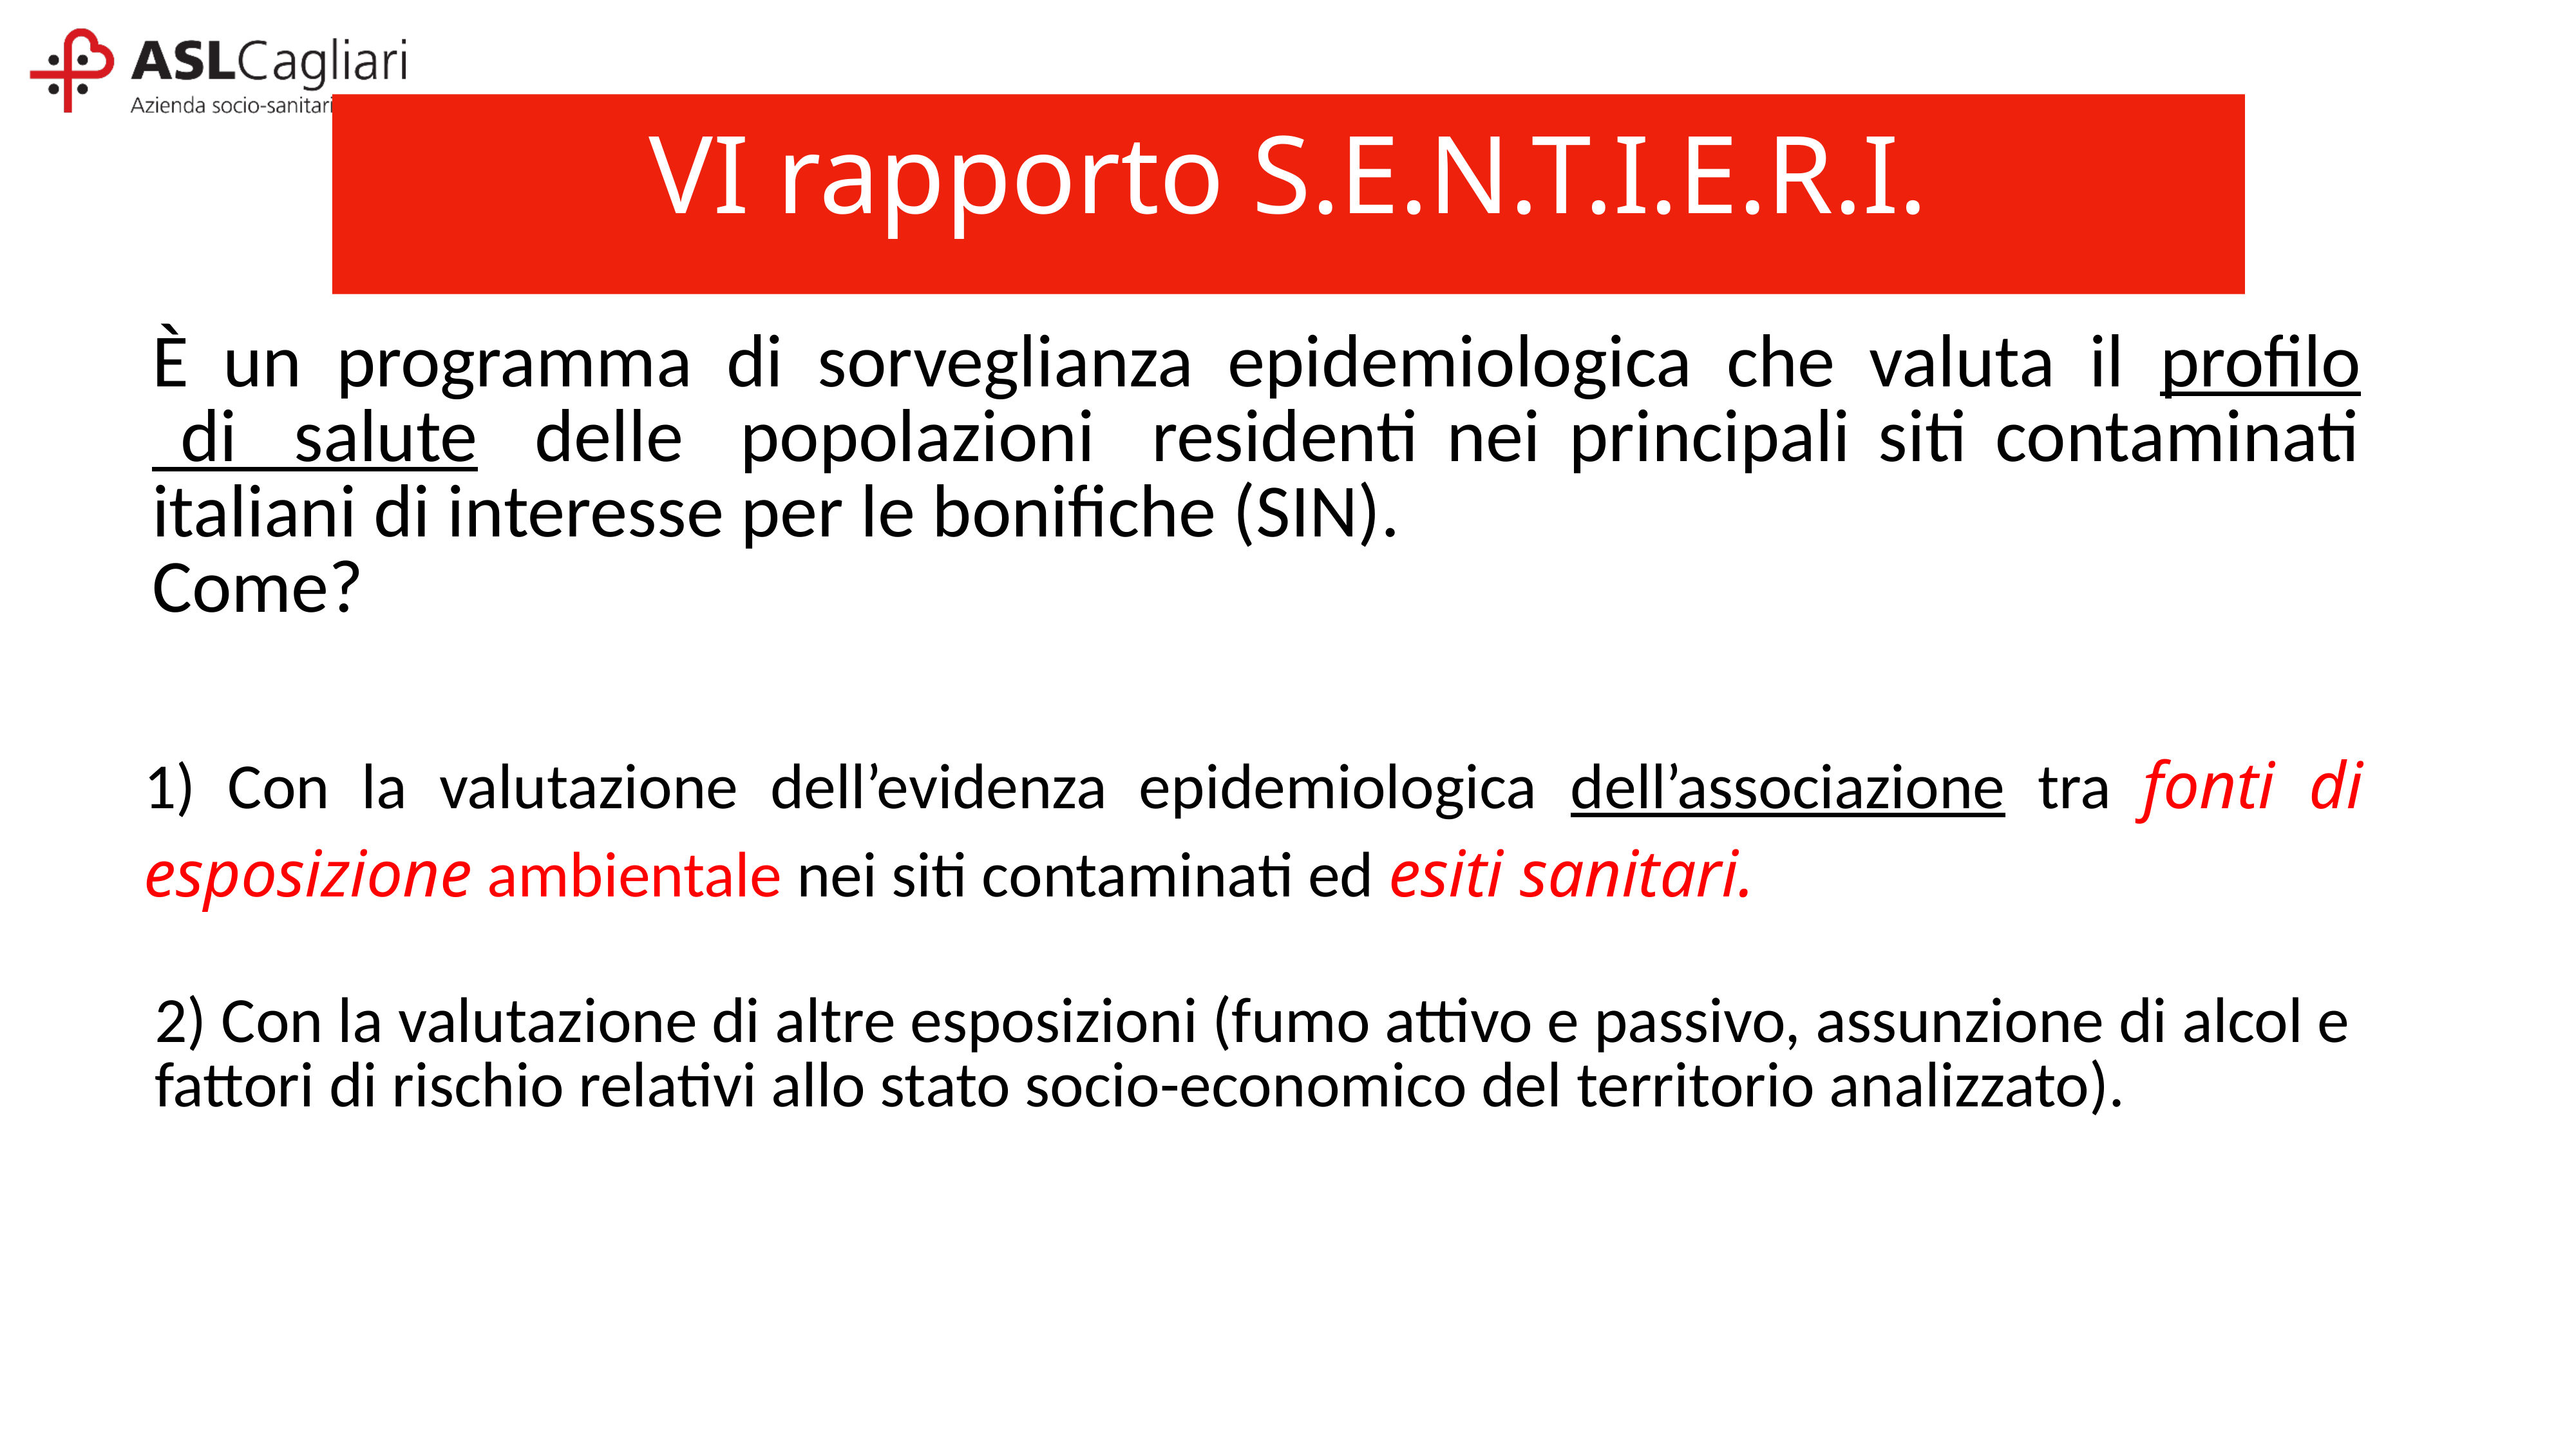

VI rapporto S.E.N.T.I.E.R.I.
È un programma di sorveglianza epidemiologica che valuta il profilo di salute delle popolazioni residenti nei principali siti contaminati italiani di interesse per le bonifiche (SIN).
Come?
1) Con la valutazione dell’evidenza epidemiologica dell’associazione tra fonti di esposizione ambientale nei siti contaminati ed esiti sanitari.
2) Con la valutazione di altre esposizioni (fumo attivo e passivo, assunzione di alcol e fattori di rischio relativi allo stato socio-economico del territorio analizzato).